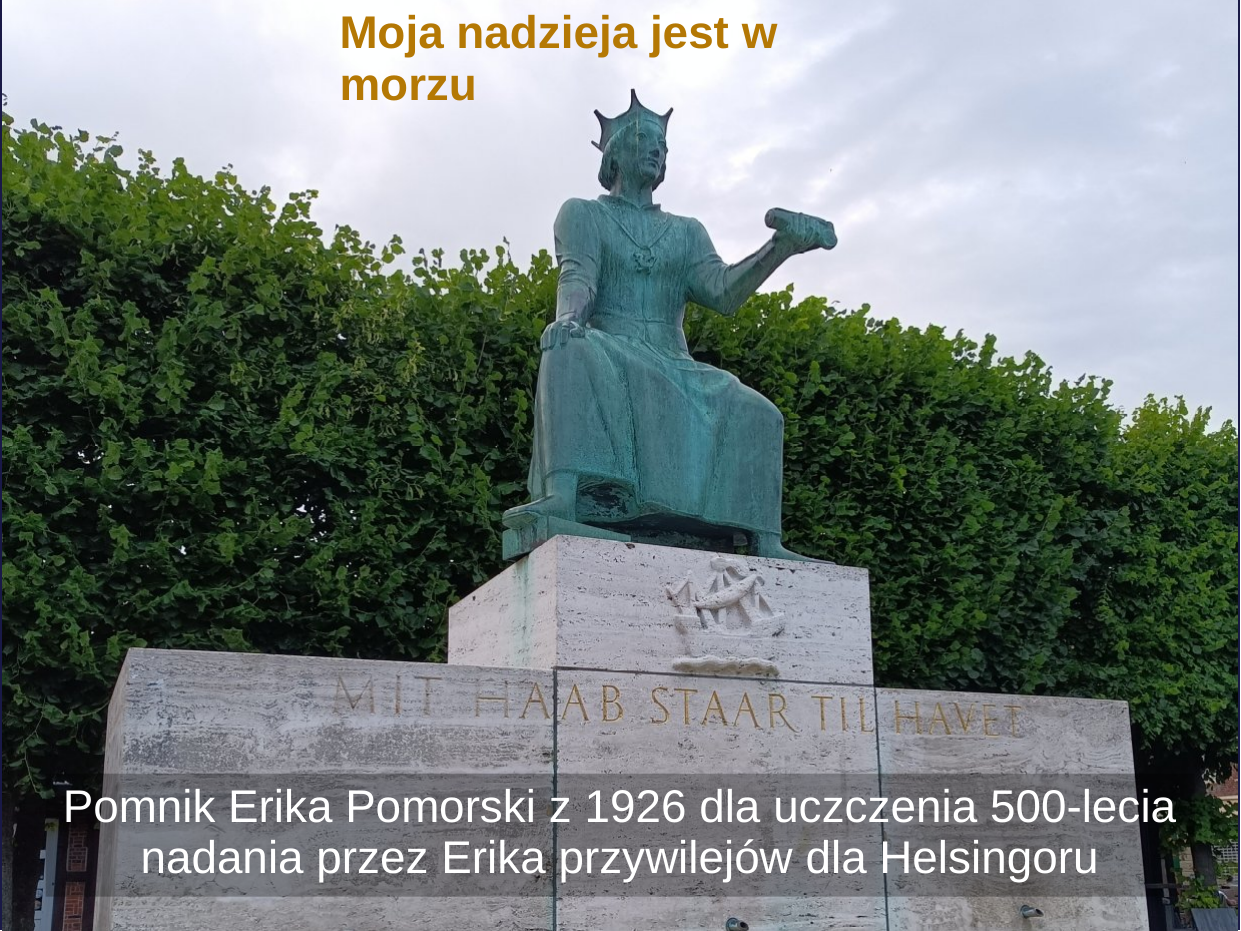

Moja nadzieja jest w morzu
Pomnik Erika Pomorski z 1926 dla uczczenia 500-lecia nadania przez Erika przywilejów dla Helsingoru